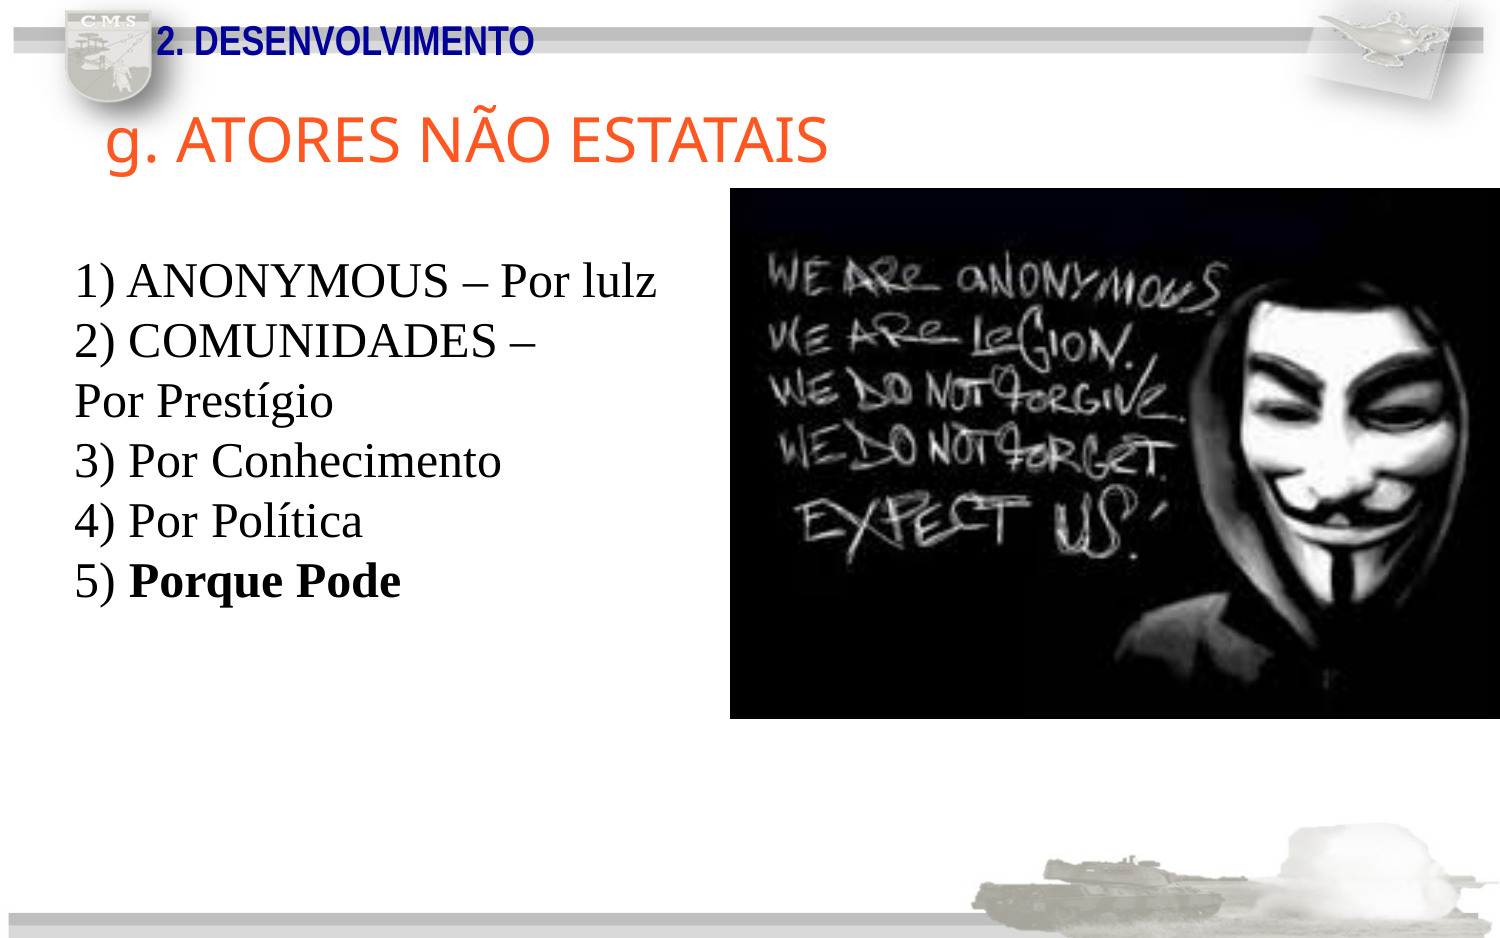

2. DESENVOLVIMENTO
g. ATORES NÃO ESTATAIS
1) ANONYMOUS – Por lulz
2) COMUNIDADES –
Por Prestígio
3) Por Conhecimento
4) Por Política
5) Porque Pode